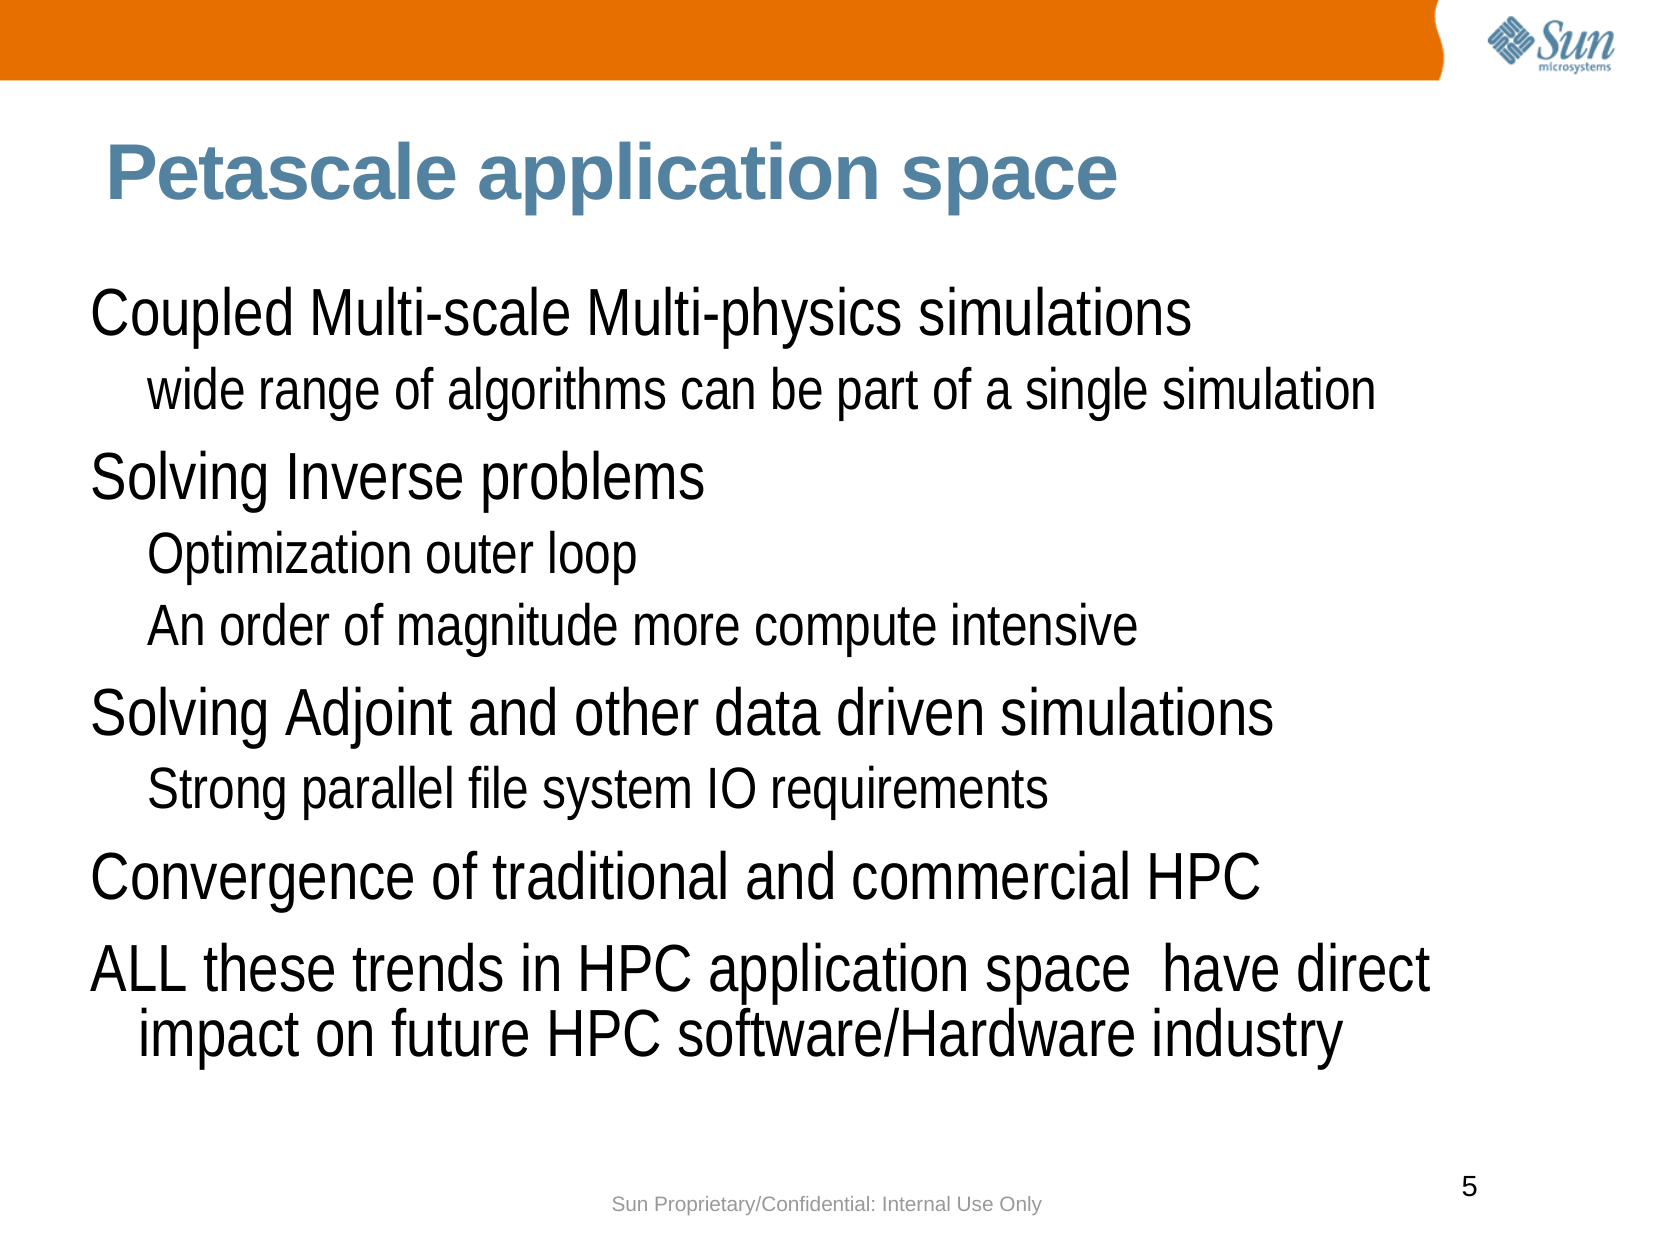

# Petascale application space
Coupled Multi-scale Multi-physics simulations
wide range of algorithms can be part of a single simulation
Solving Inverse problems
Optimization outer loop
An order of magnitude more compute intensive
Solving Adjoint and other data driven simulations
Strong parallel file system IO requirements
Convergence of traditional and commercial HPC
ALL these trends in HPC application space have direct impact on future HPC software/Hardware industry